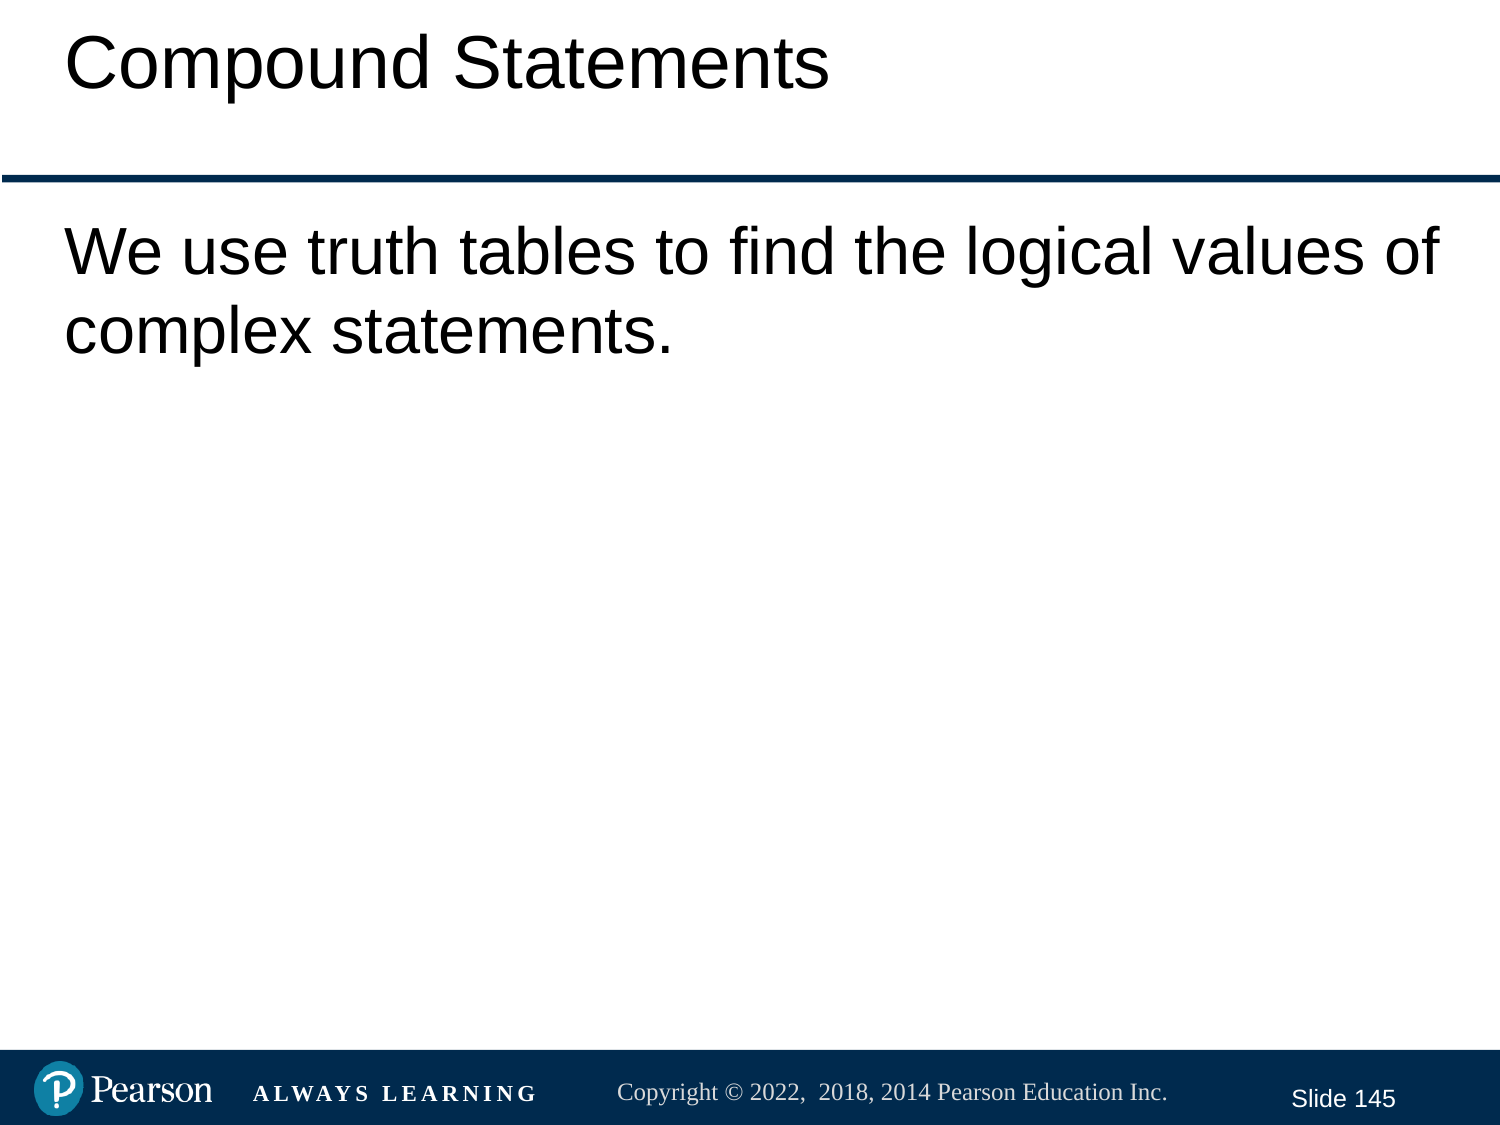

# Compound Statements
We use truth tables to find the logical values of complex statements.